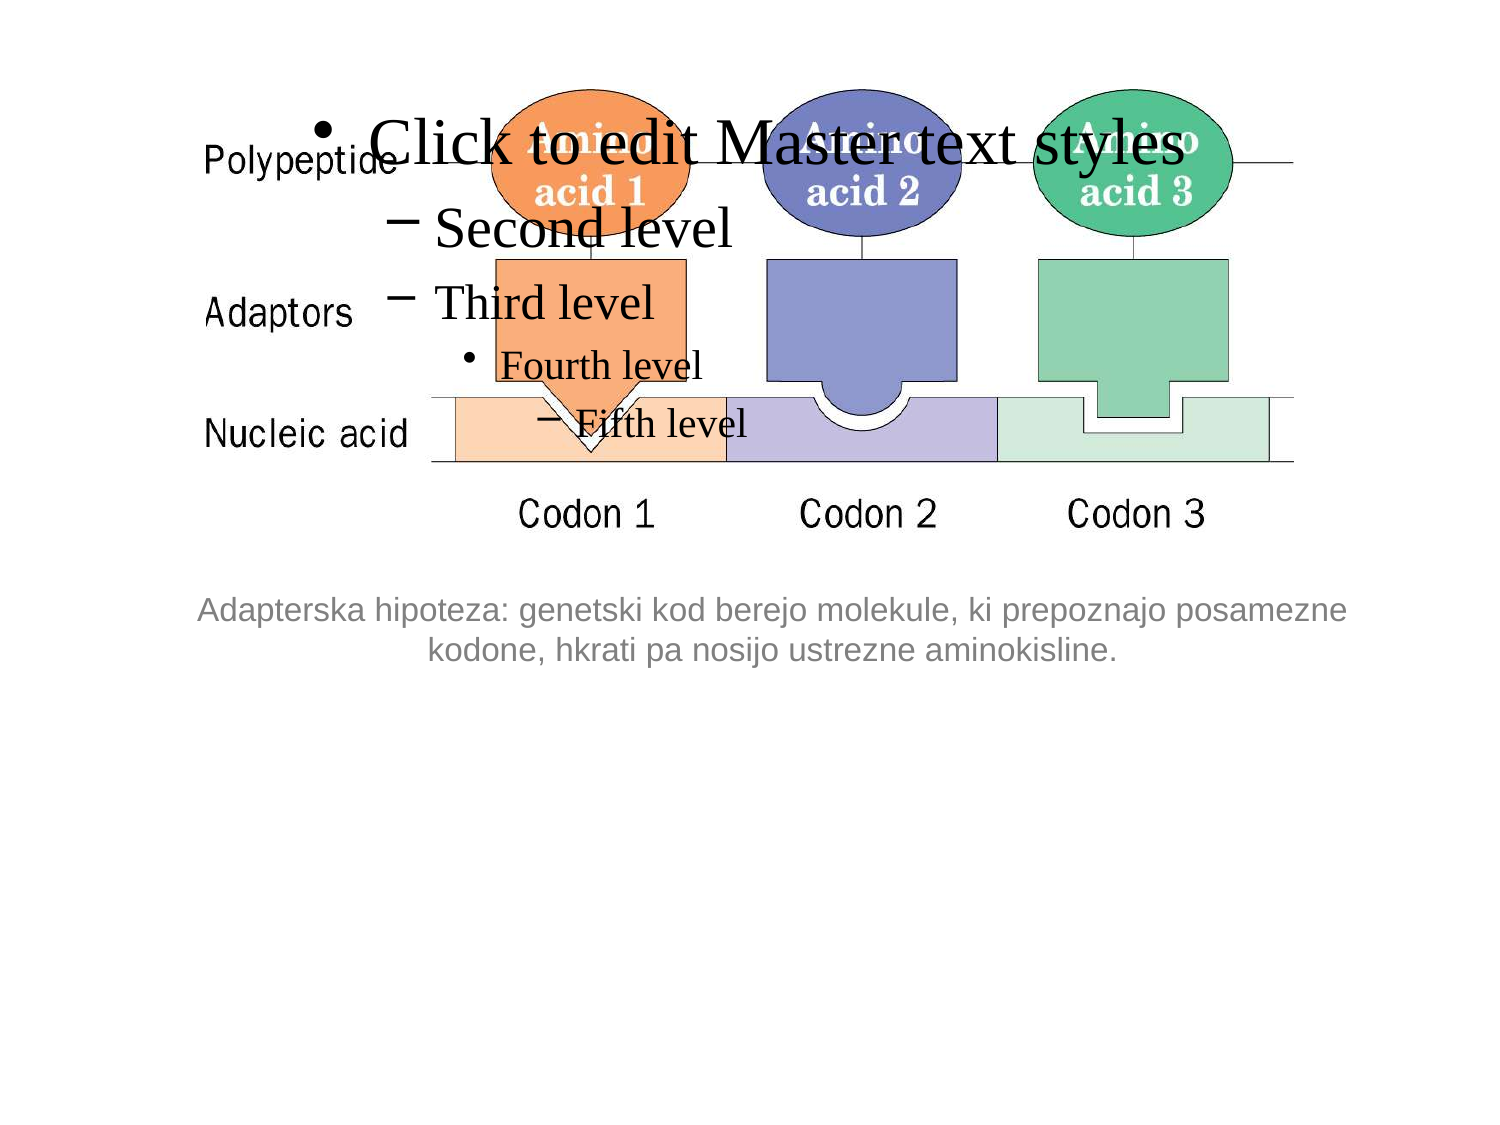

Click to edit Master text styles
Second level
Third level
Fourth level
Fifth level
# Adapterska hipoteza: genetski kod berejo molekule, ki prepoznajo posamezne kodone, hkrati pa nosijo ustrezne aminokisline.